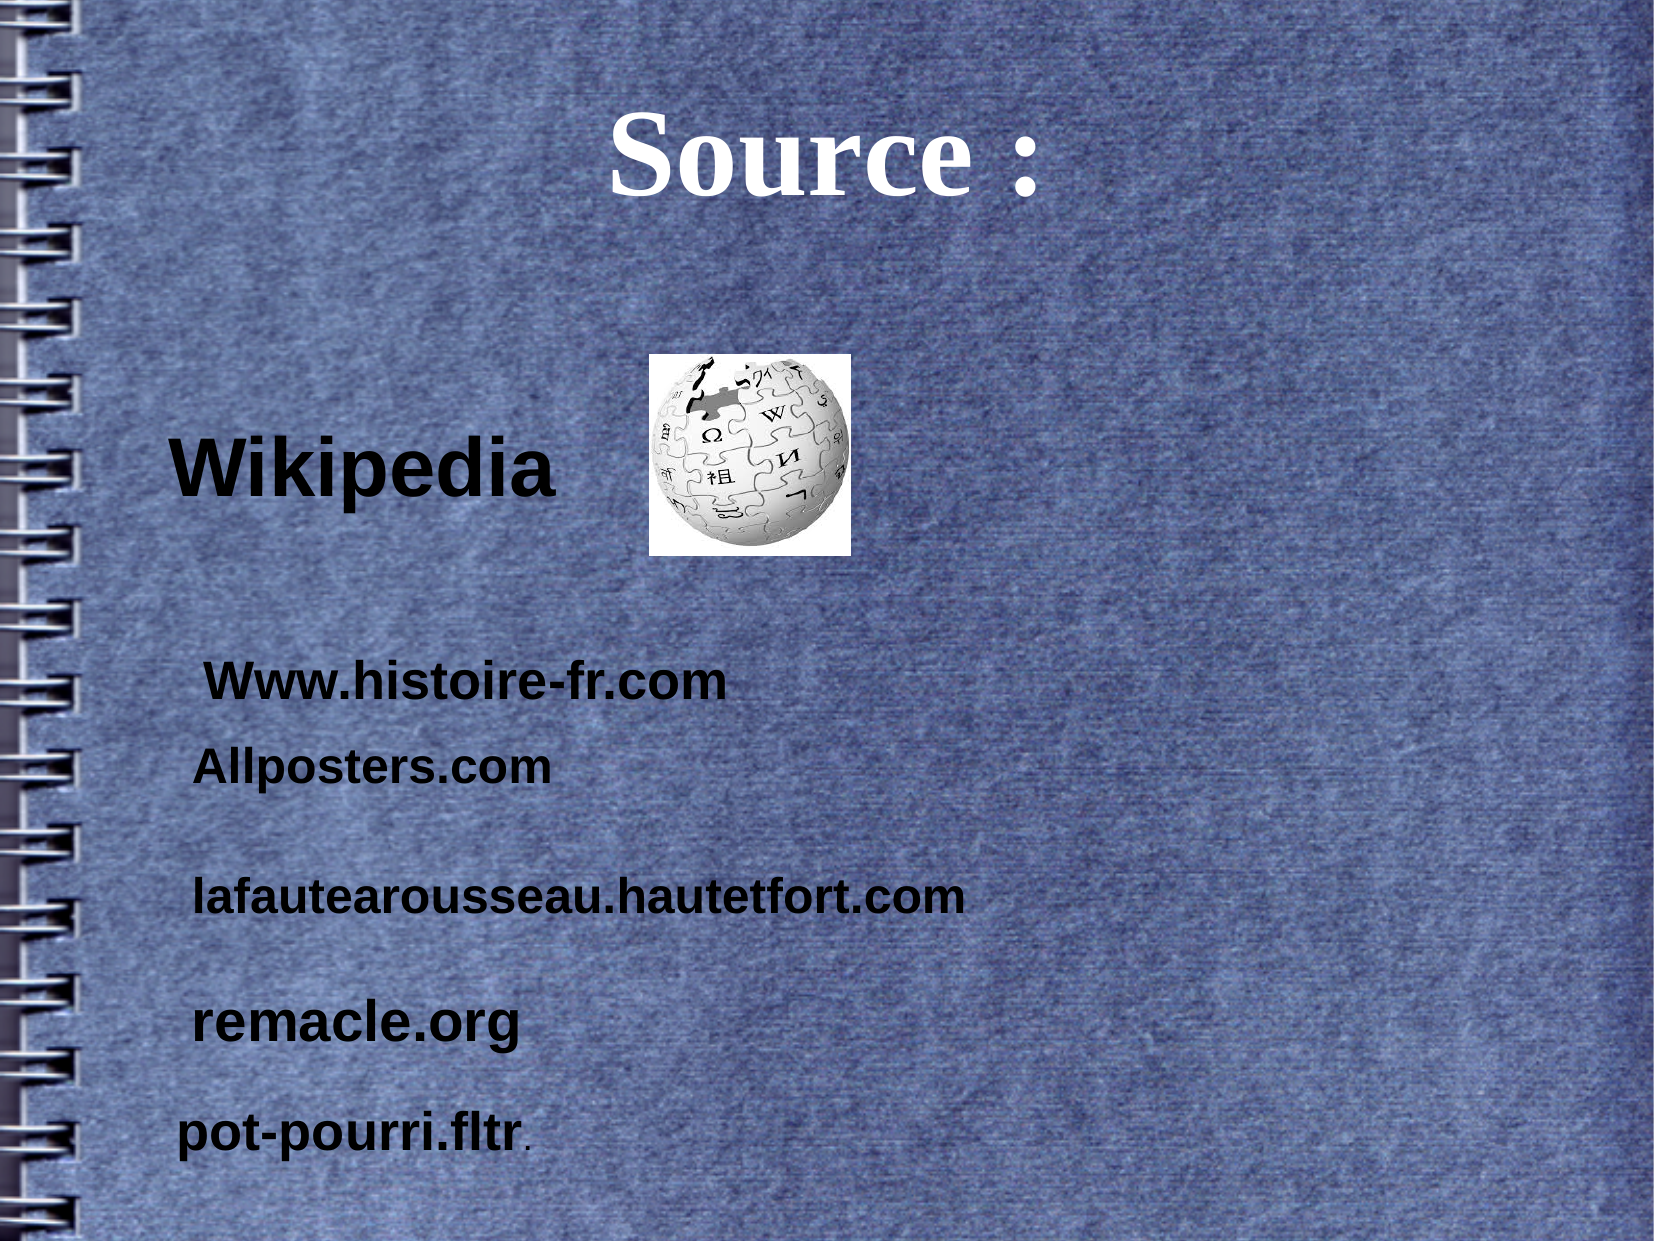

# Source :
Wikipedia
Www.histoire-fr.com
Allposters.com
lafautearousseau.hautetfort.com
remacle.org
pot-pourri.fltr.